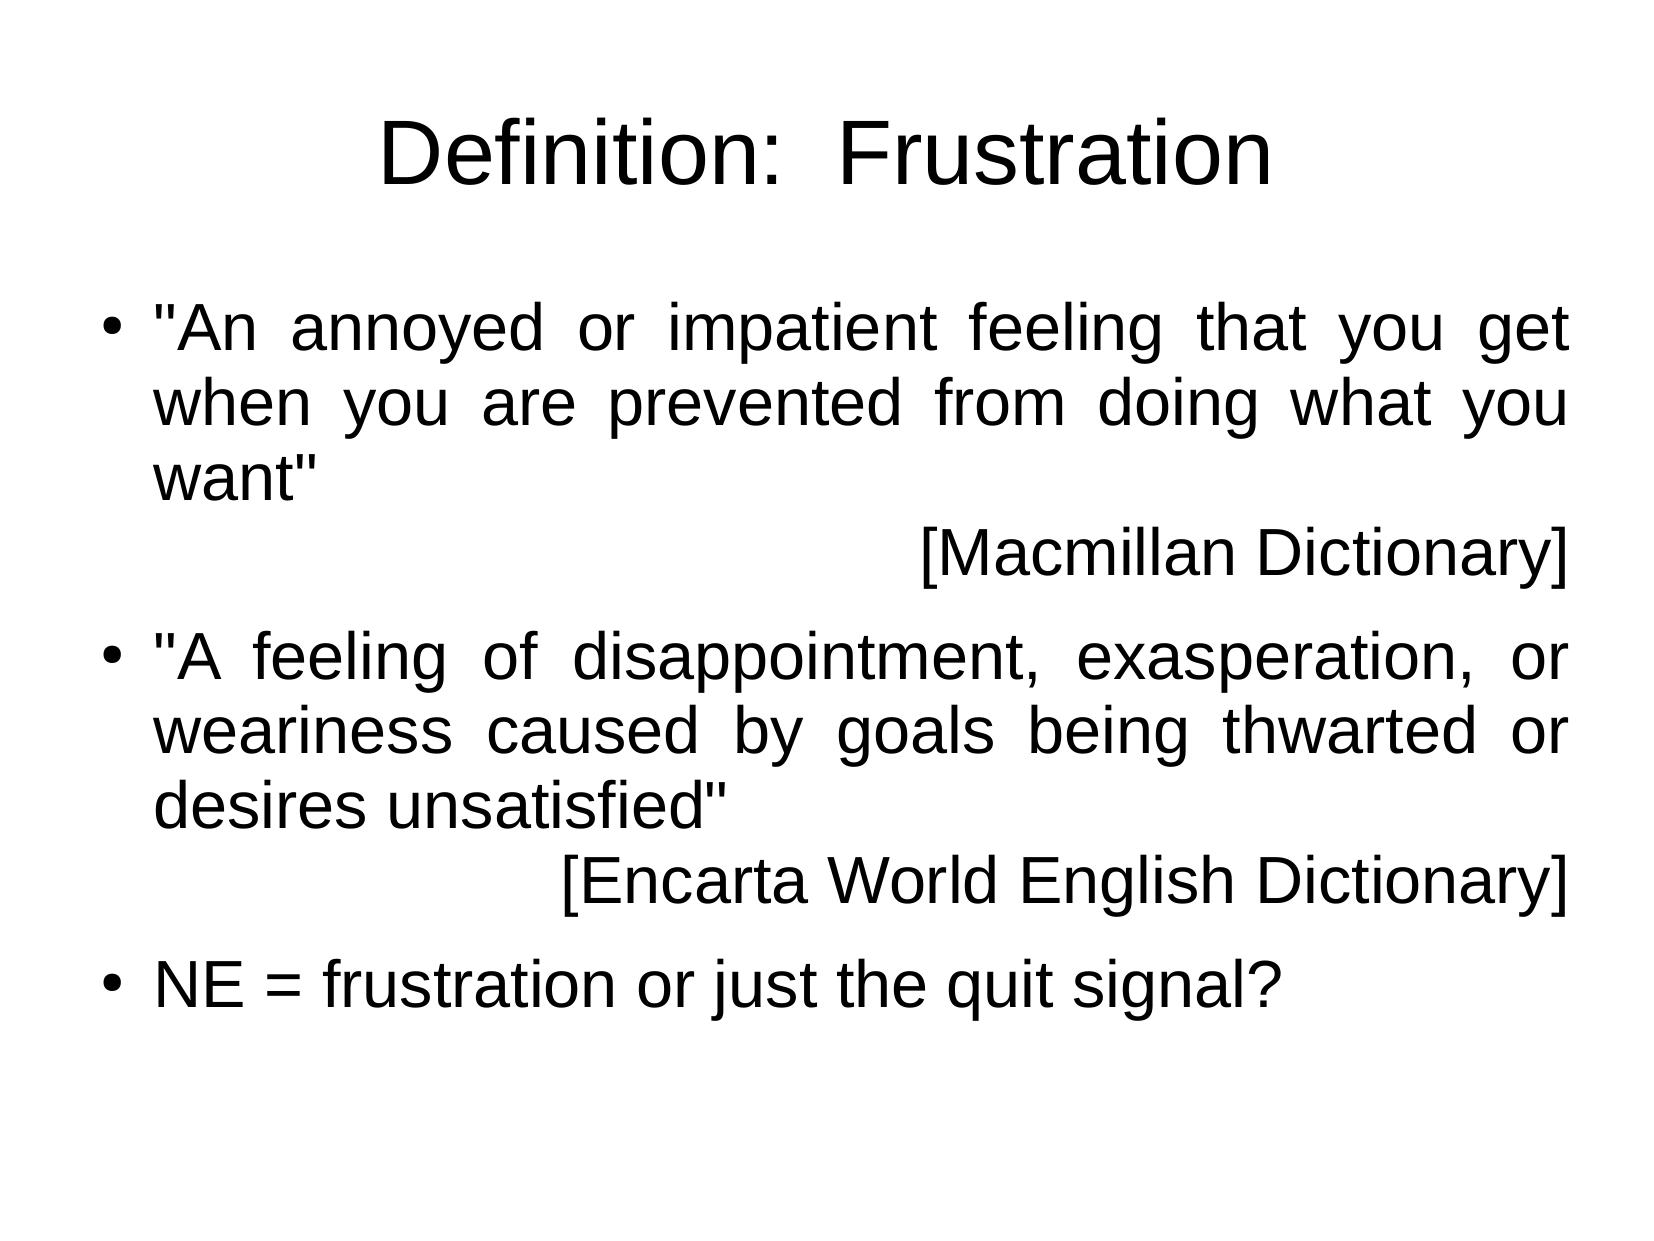

# Definition: Frustration
"An annoyed or impatient feeling that you get when you are prevented from doing what you want"
[Macmillan Dictionary]
"A feeling of disappointment, exasperation, or weariness caused by goals being thwarted or desires unsatisfied"
[Encarta World English Dictionary]
NE = frustration or just the quit signal?